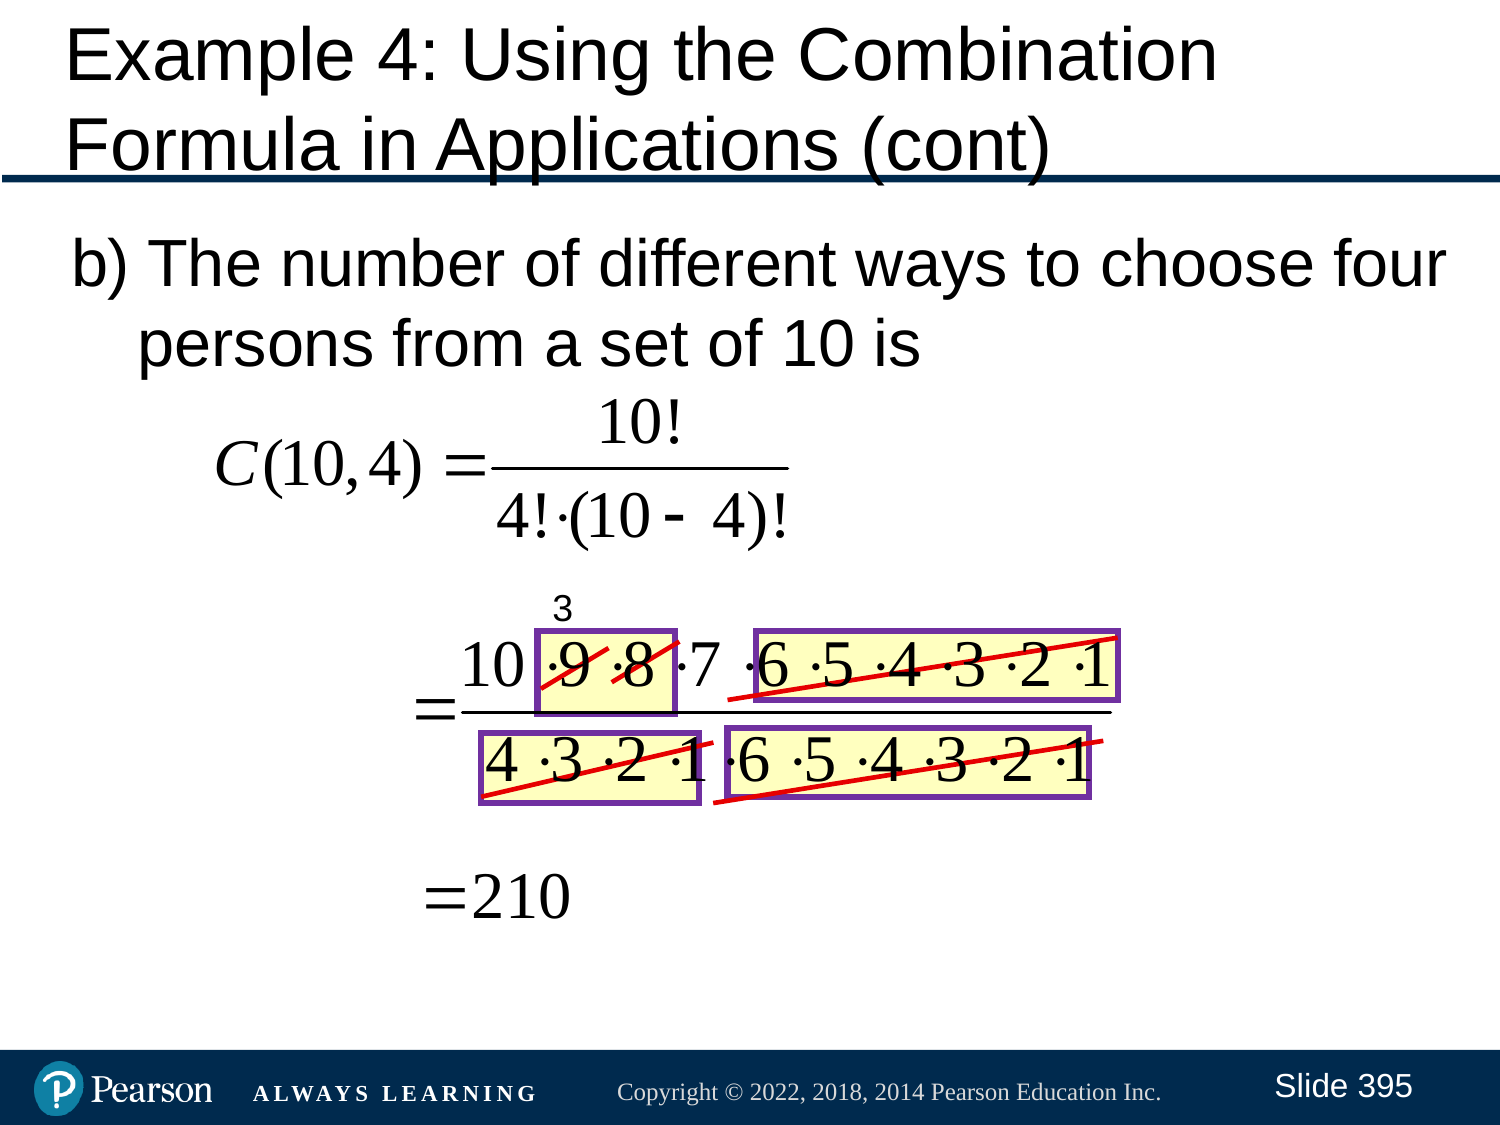

# Example 4: Using the Combination Formula in Applications (cont)
b) The number of different ways to choose four persons from a set of 10 is
3